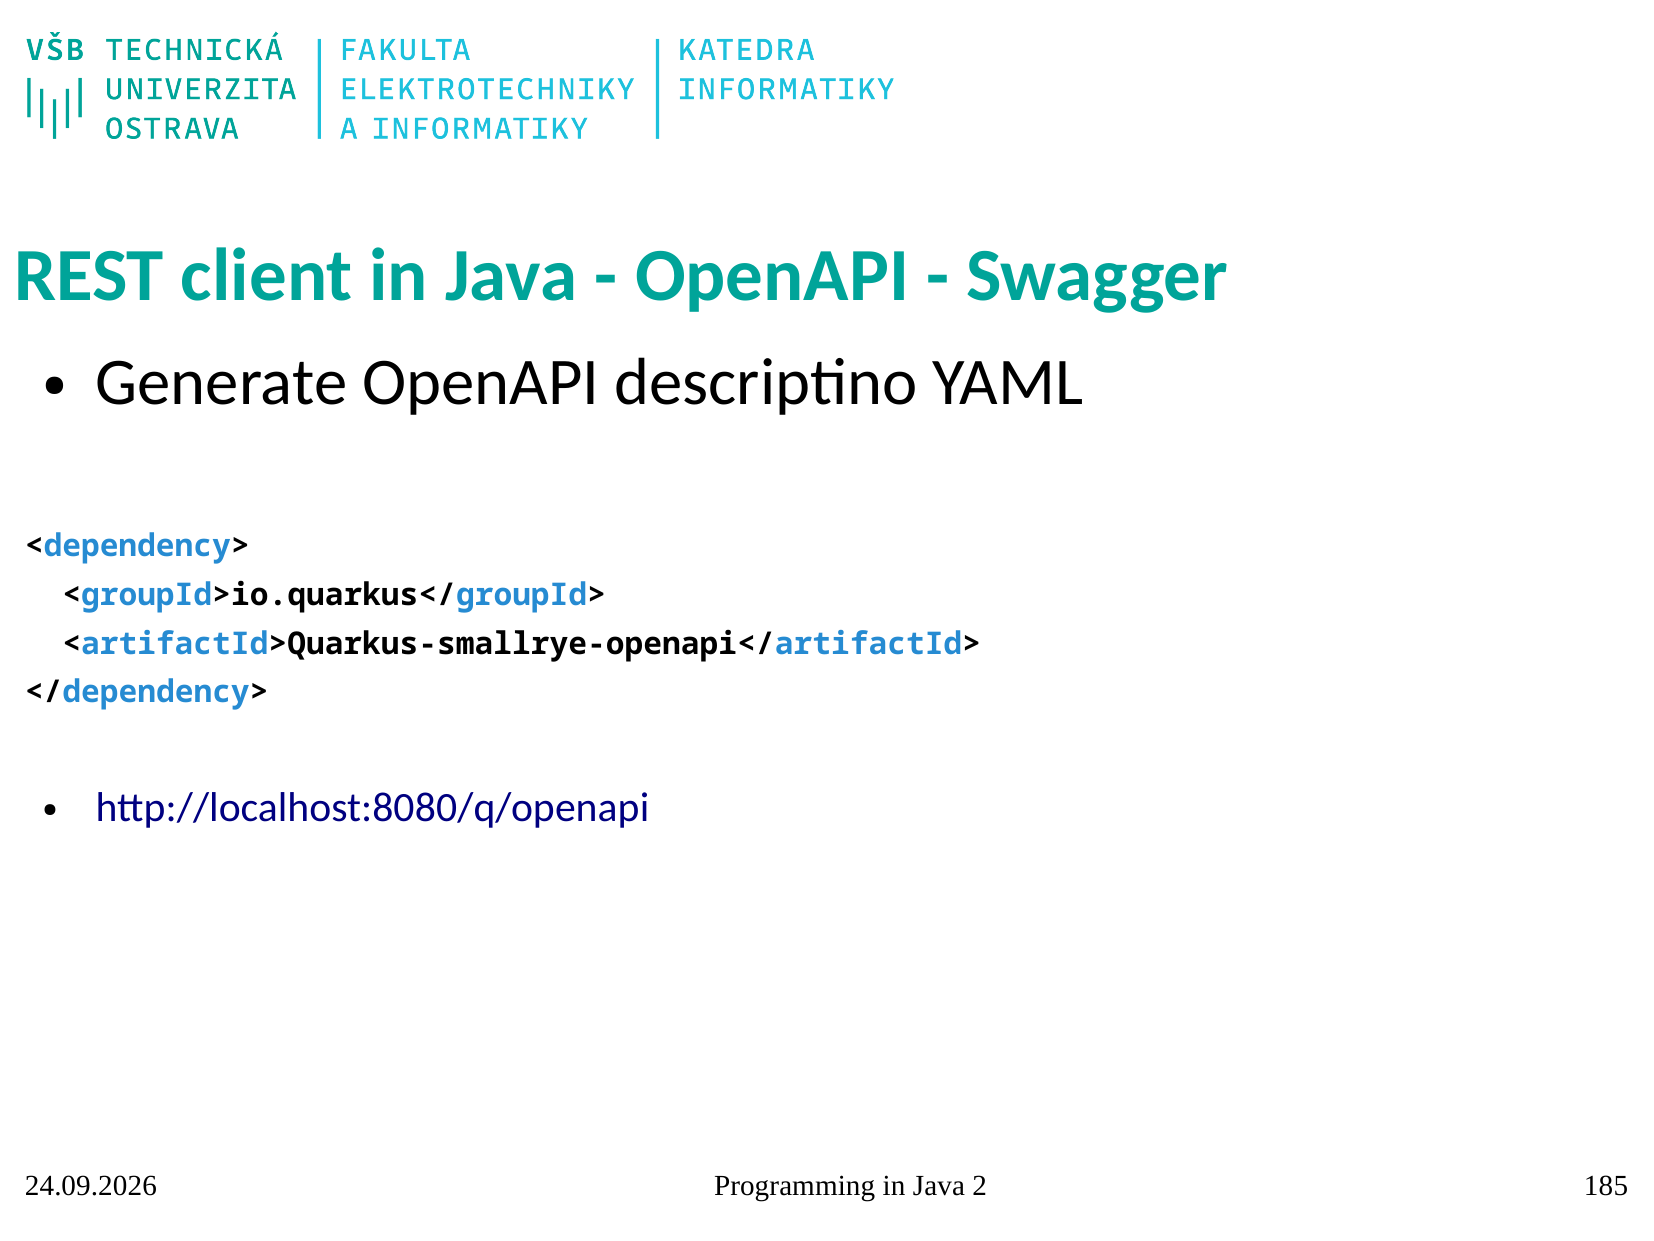

# REST client in Java - OpenAPI - Swagger
Generate OpenAPI descriptino YAML
<dependency>
 <groupId>io.quarkus</groupId>
 <artifactId>Quarkus-smallrye-openapi</artifactId>
</dependency>
http://localhost:8080/q/openapi
Programming in Java 2
185